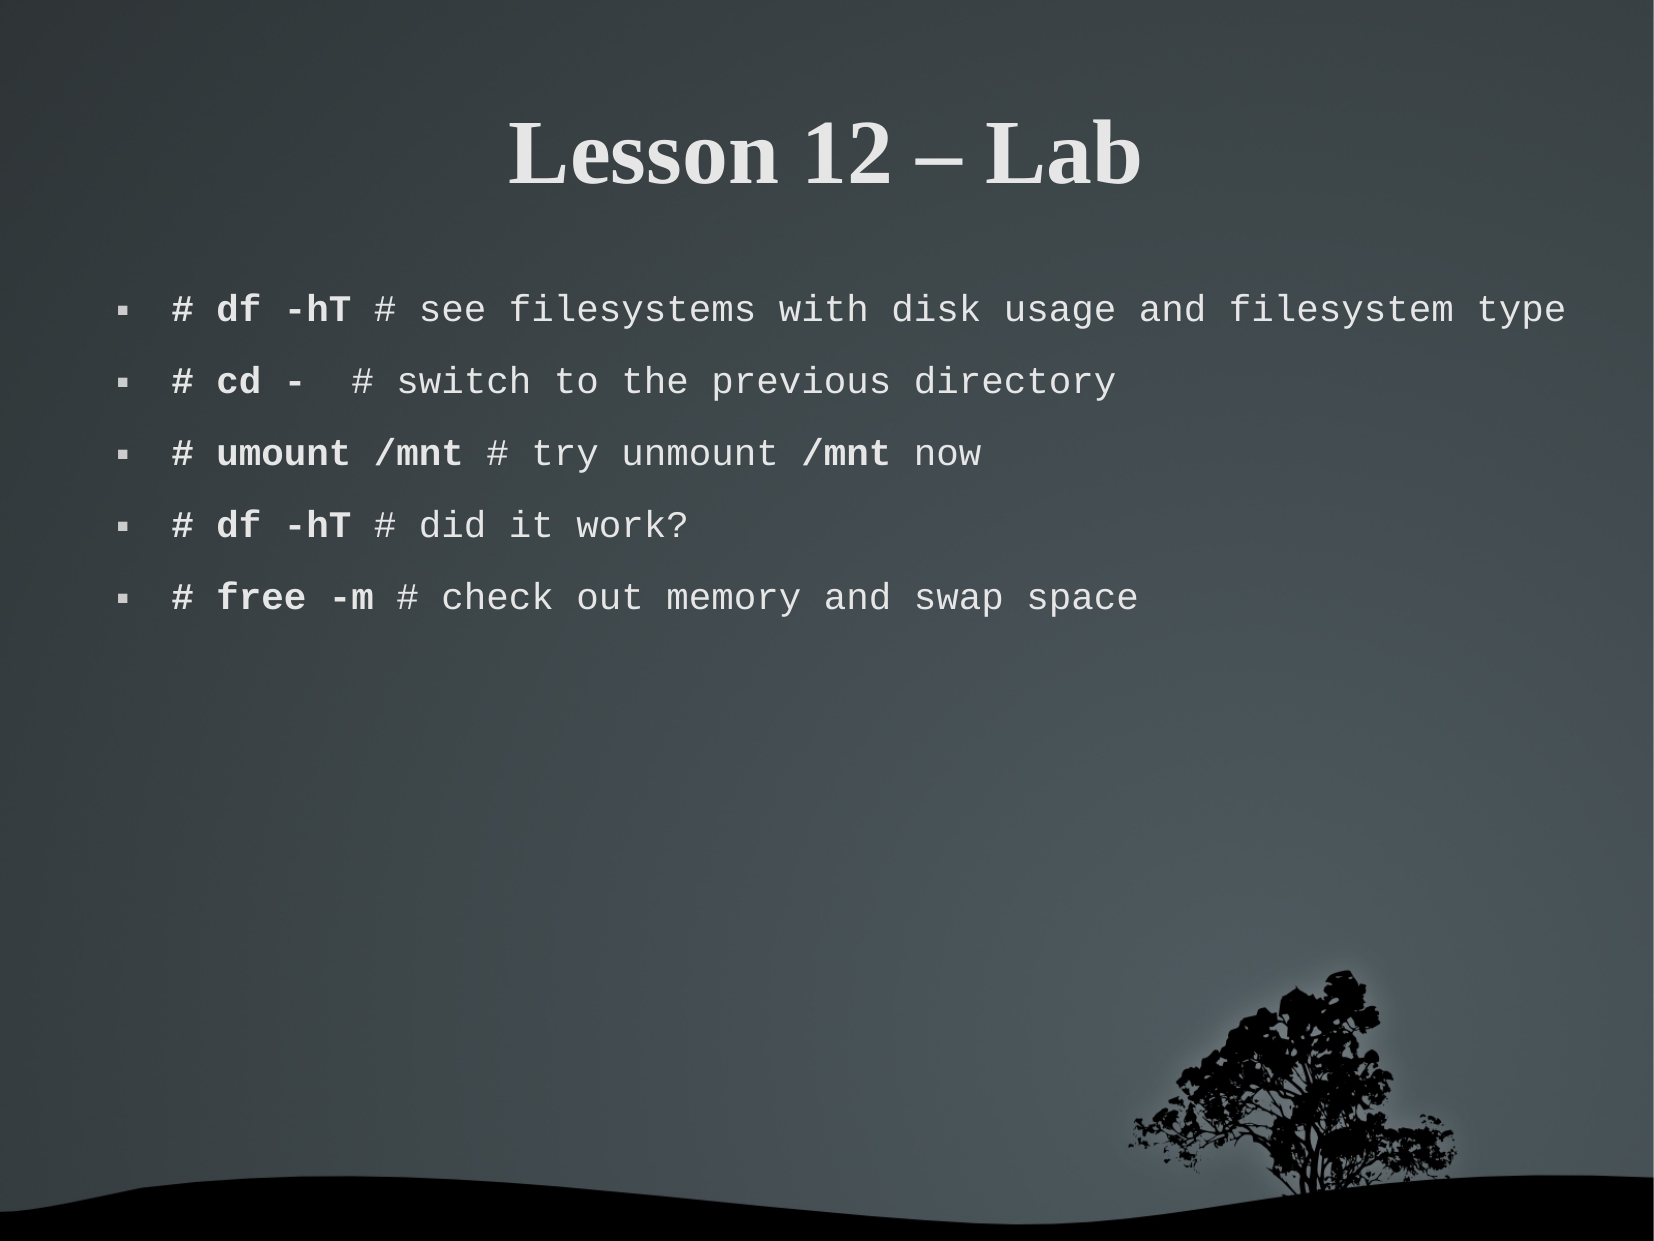

Lesson 12 – Lab
# # df -hT # see filesystems with disk usage and filesystem type
# cd - # switch to the previous directory
# umount /mnt # try unmount /mnt now
# df -hT # did it work?
# free -m # check out memory and swap space